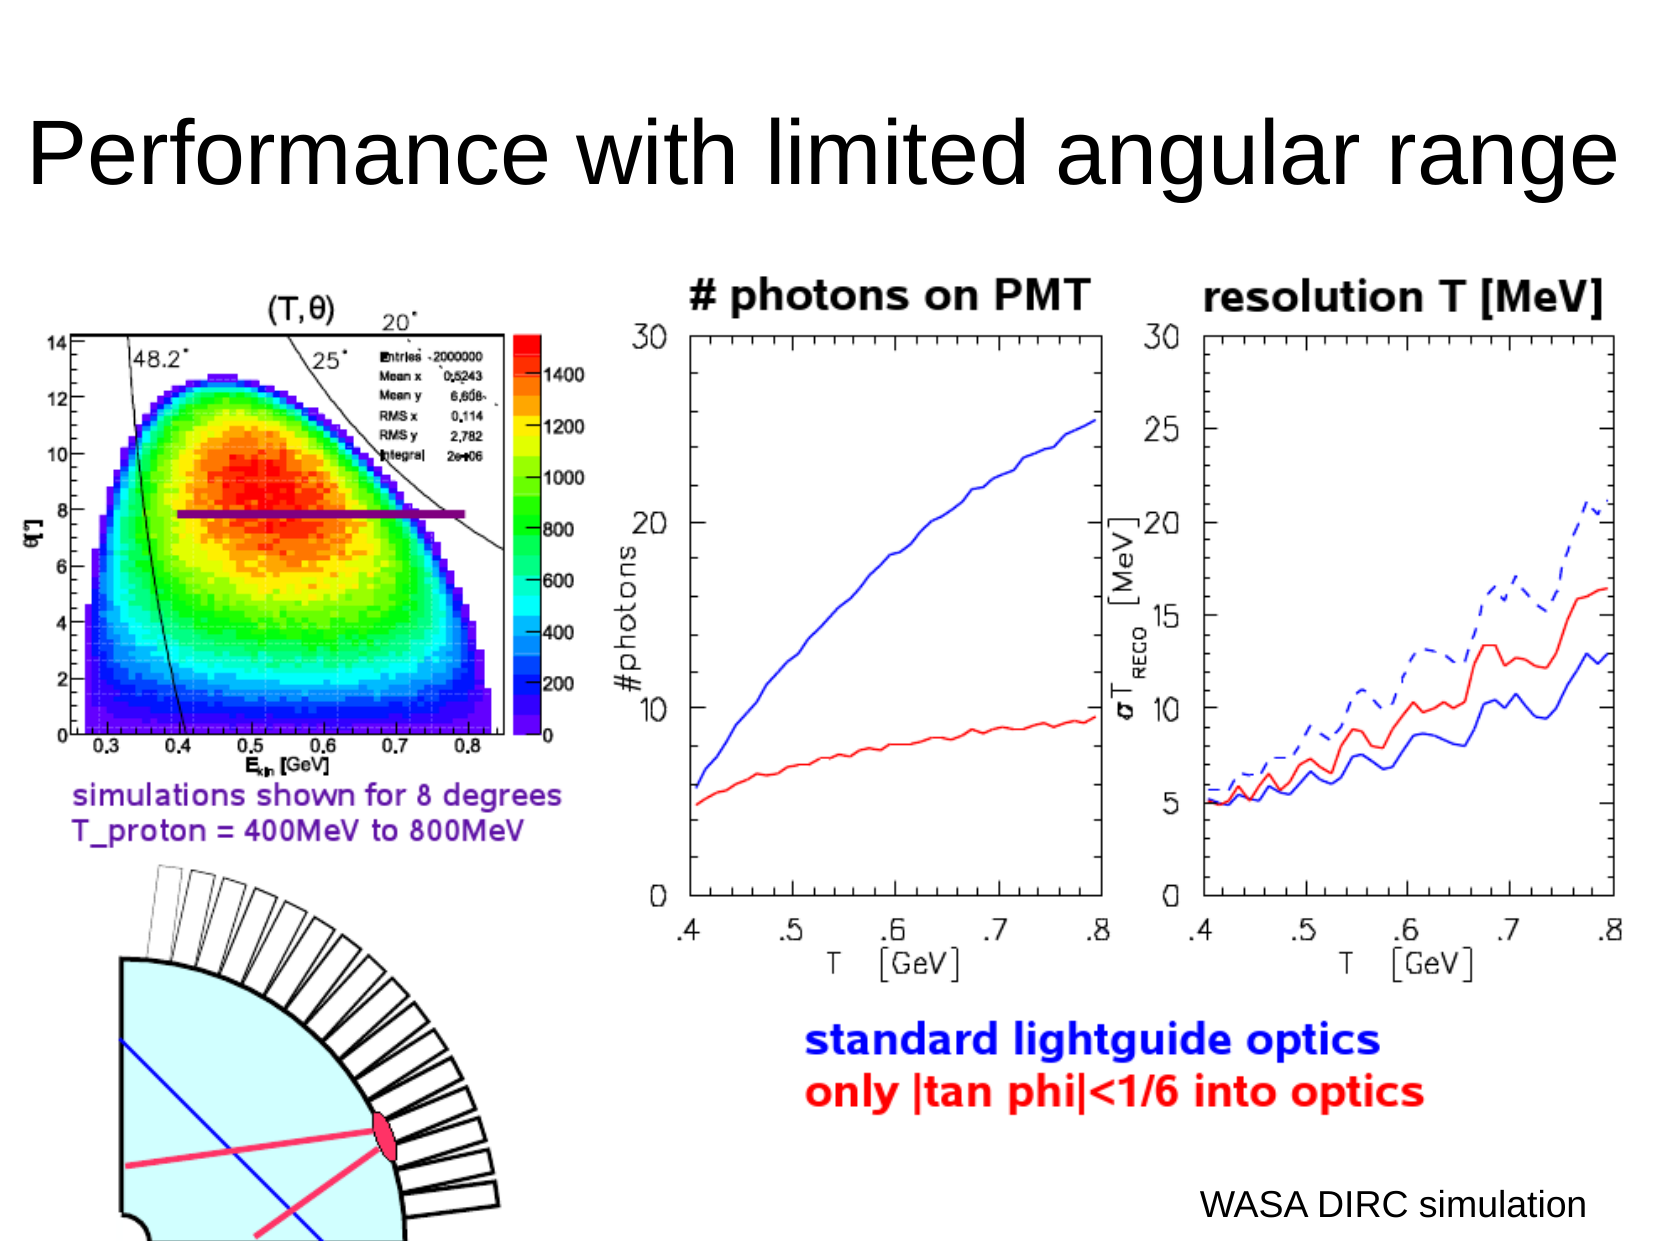

# Performance with limited angular range
WASA DIRC simulation